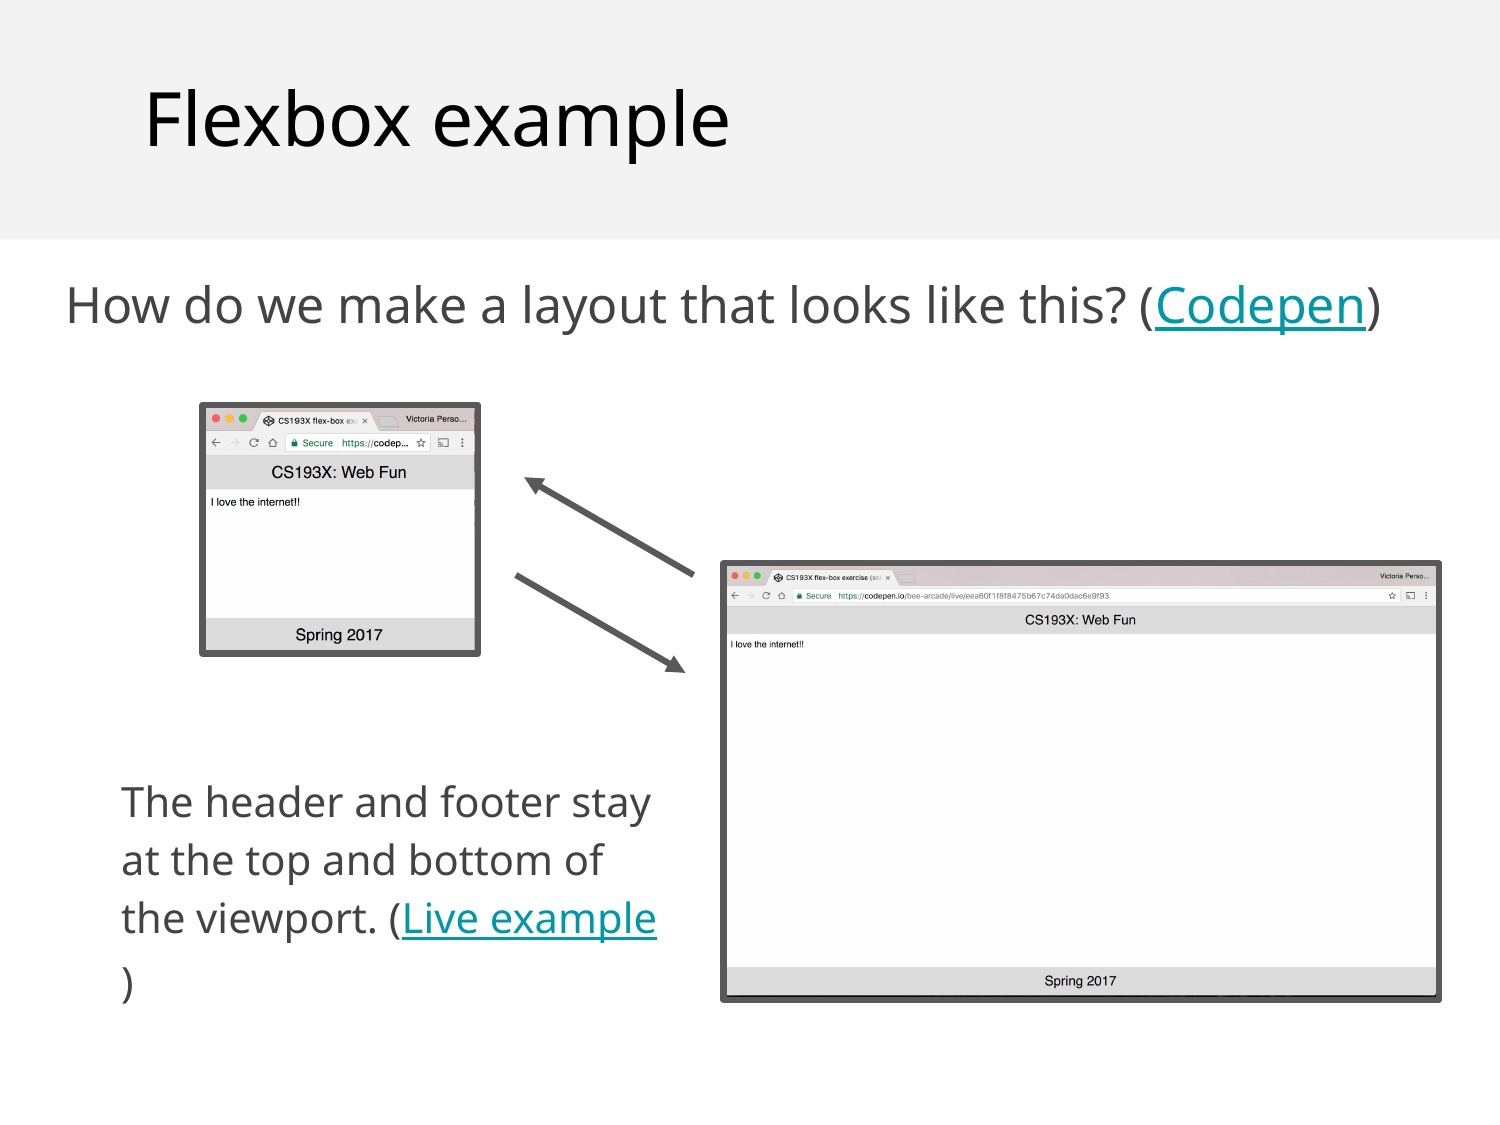

# Flexbox example
How do we make a layout that looks like this? (Codepen)
The header and footer stay at the top and bottom of the viewport. (Live example)